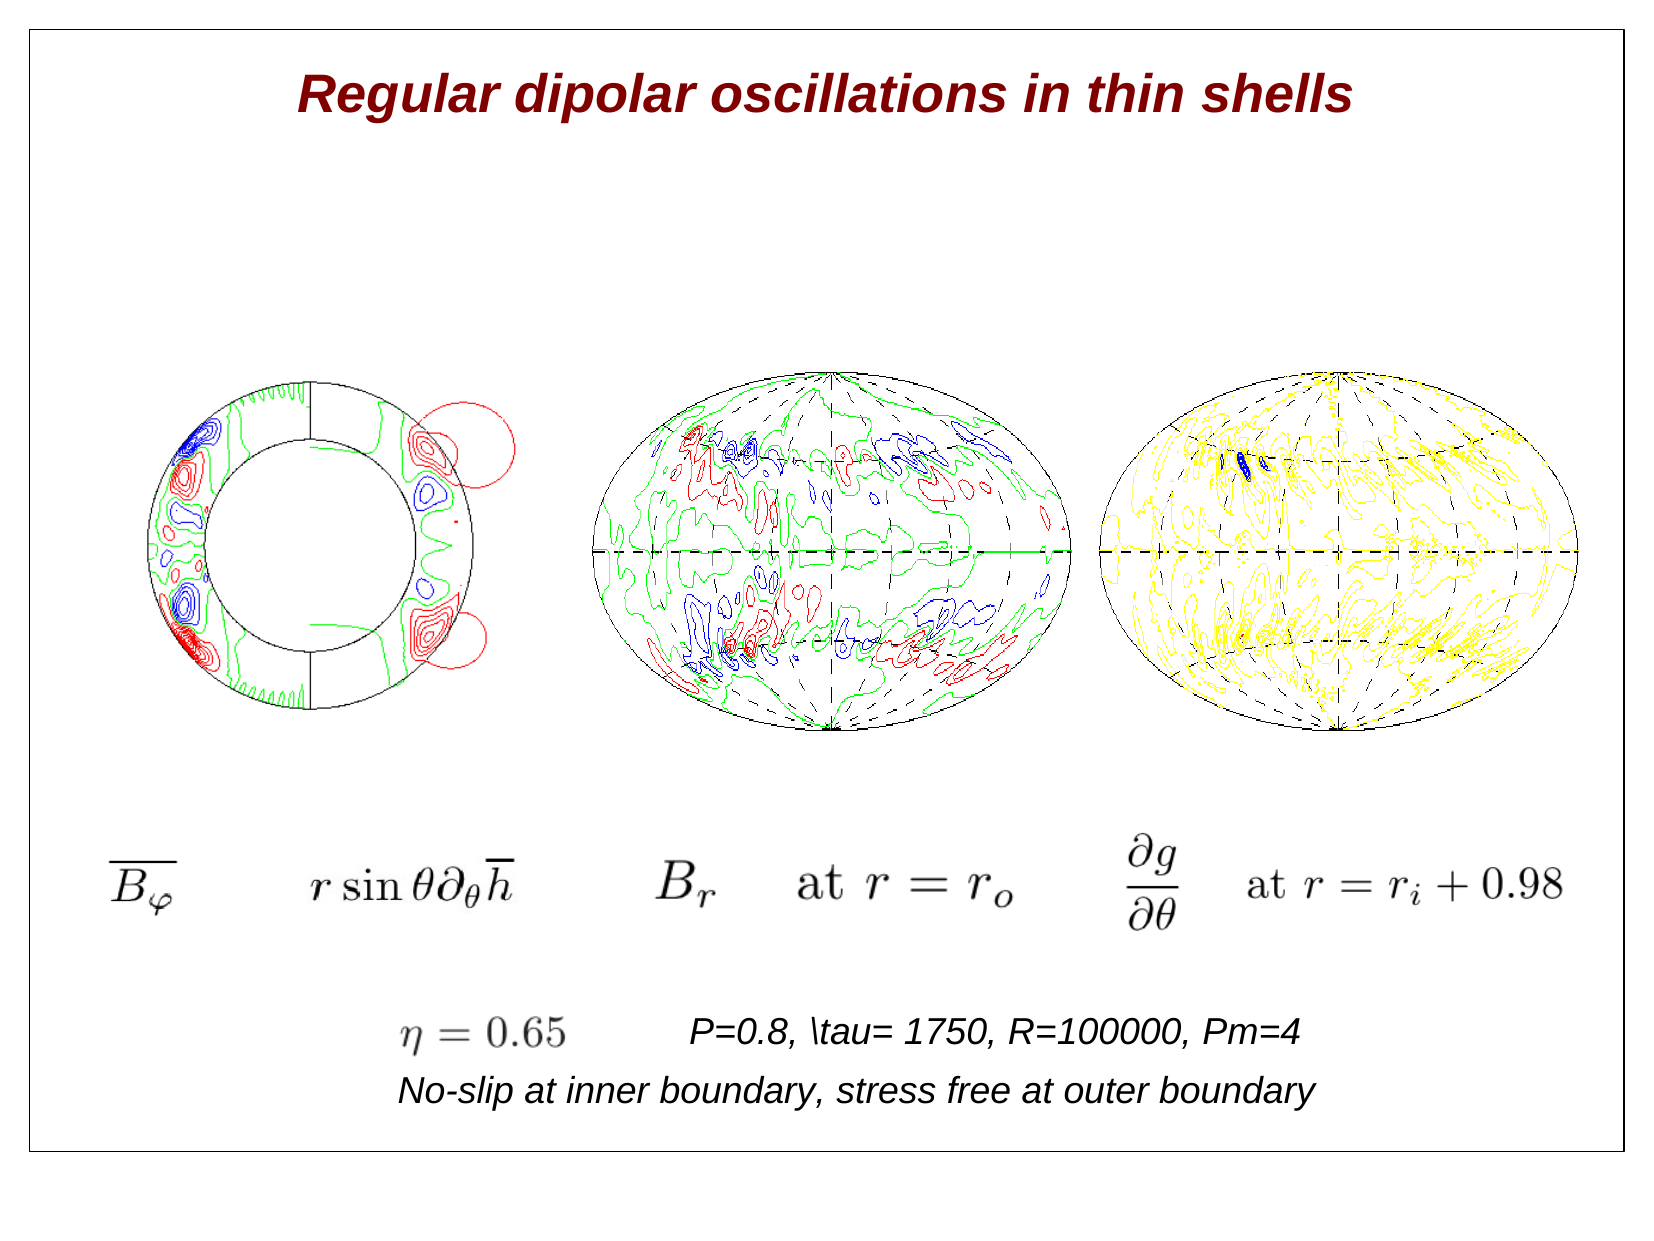

Regular dipolar oscillations in thin shells
P=0.8, \tau= 1750, R=100000, Pm=4
No-slip at inner boundary, stress free at outer boundary